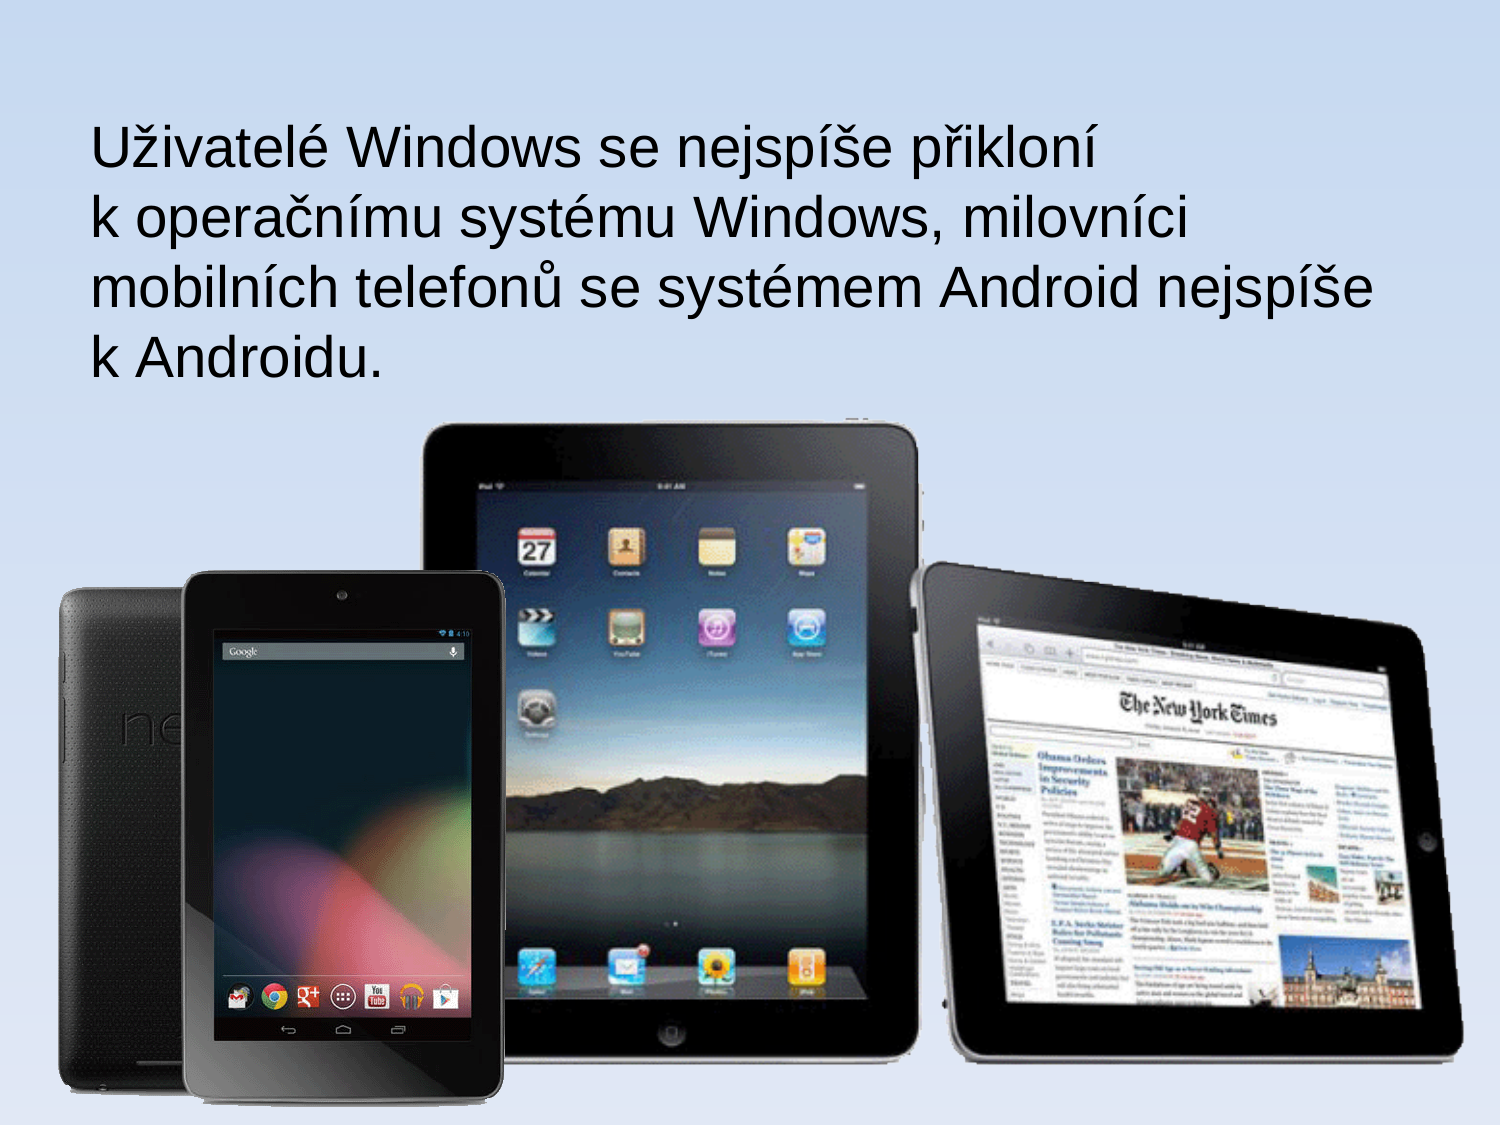

# Uživatelé Windows se nejspíše přikloní k operačnímu systému Windows, milovníci mobilních telefonů se systémem Android nejspíše k Androidu.